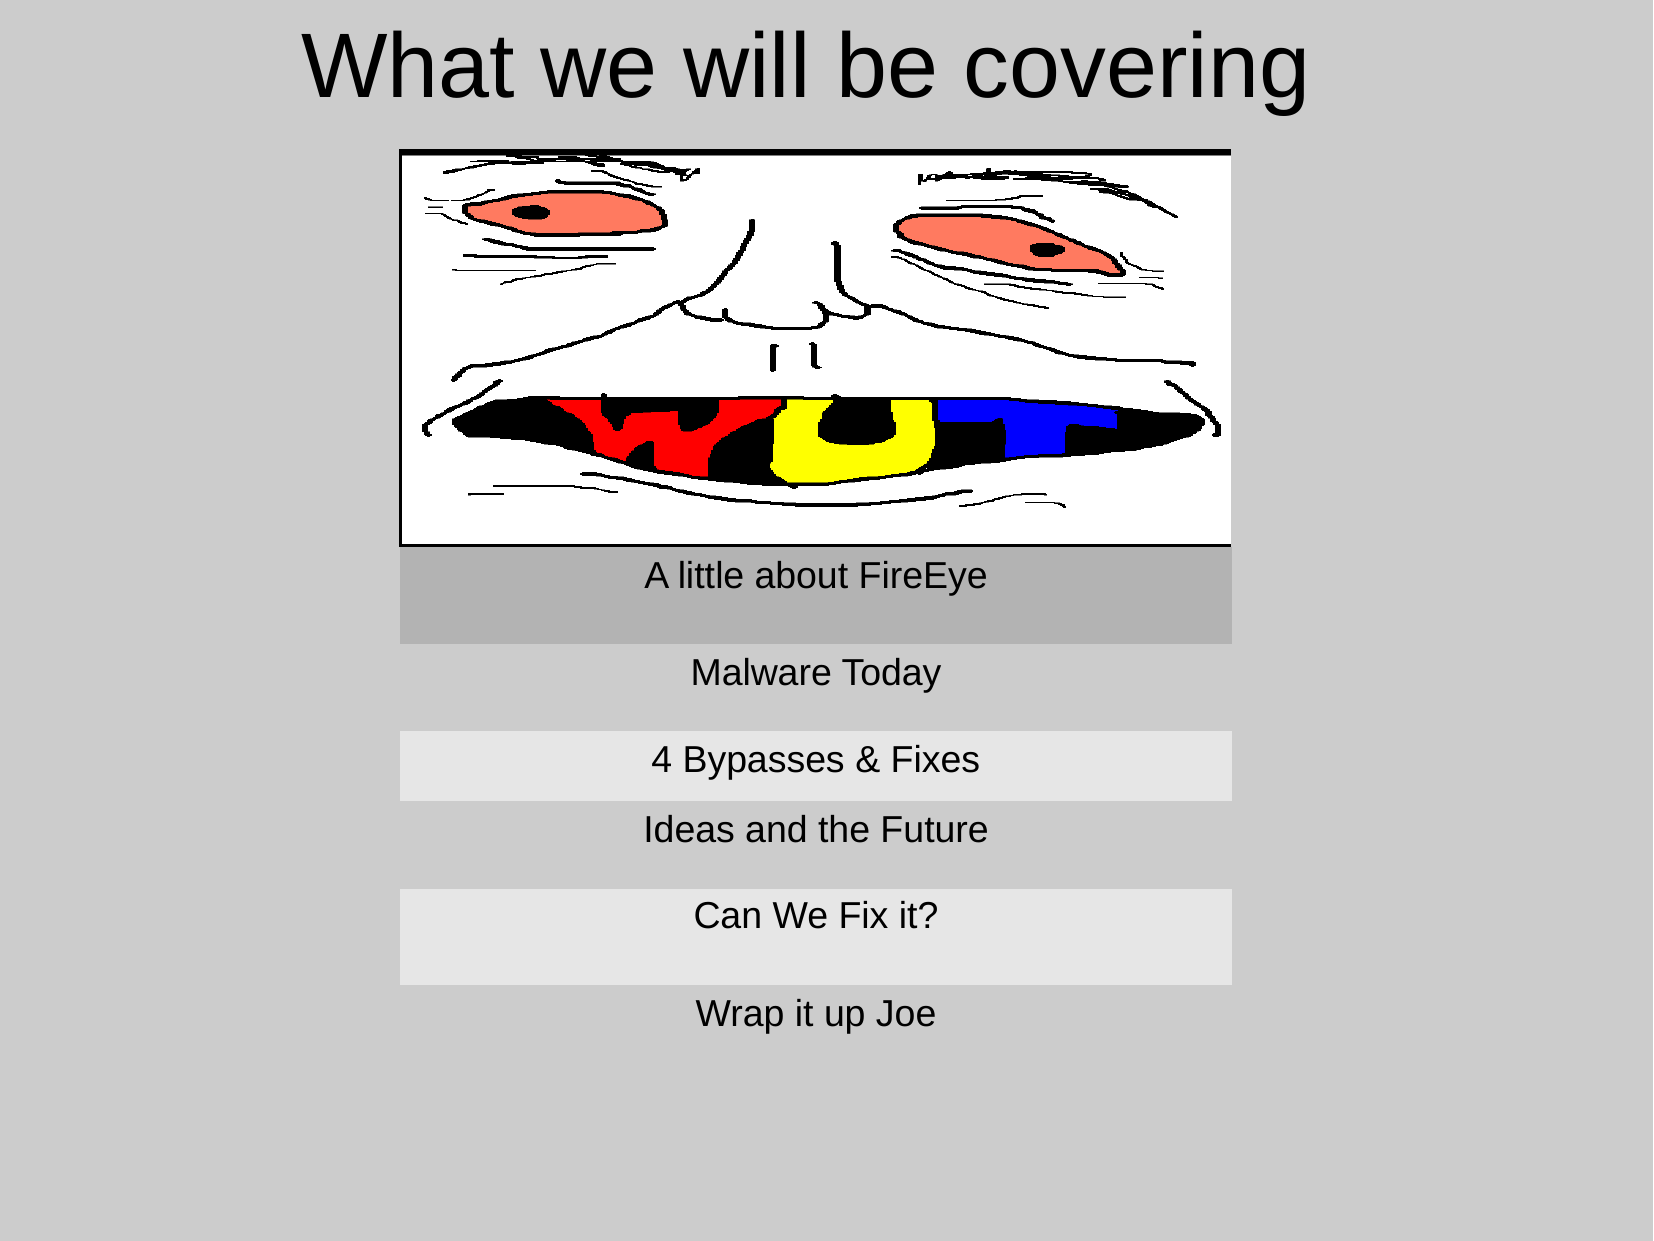

# What we will be covering
| A little about FireEye |
| --- |
| Malware Today |
| 4 Bypasses & Fixes |
| Ideas and the Future |
| Can We Fix it? |
| Wrap it up Joe |